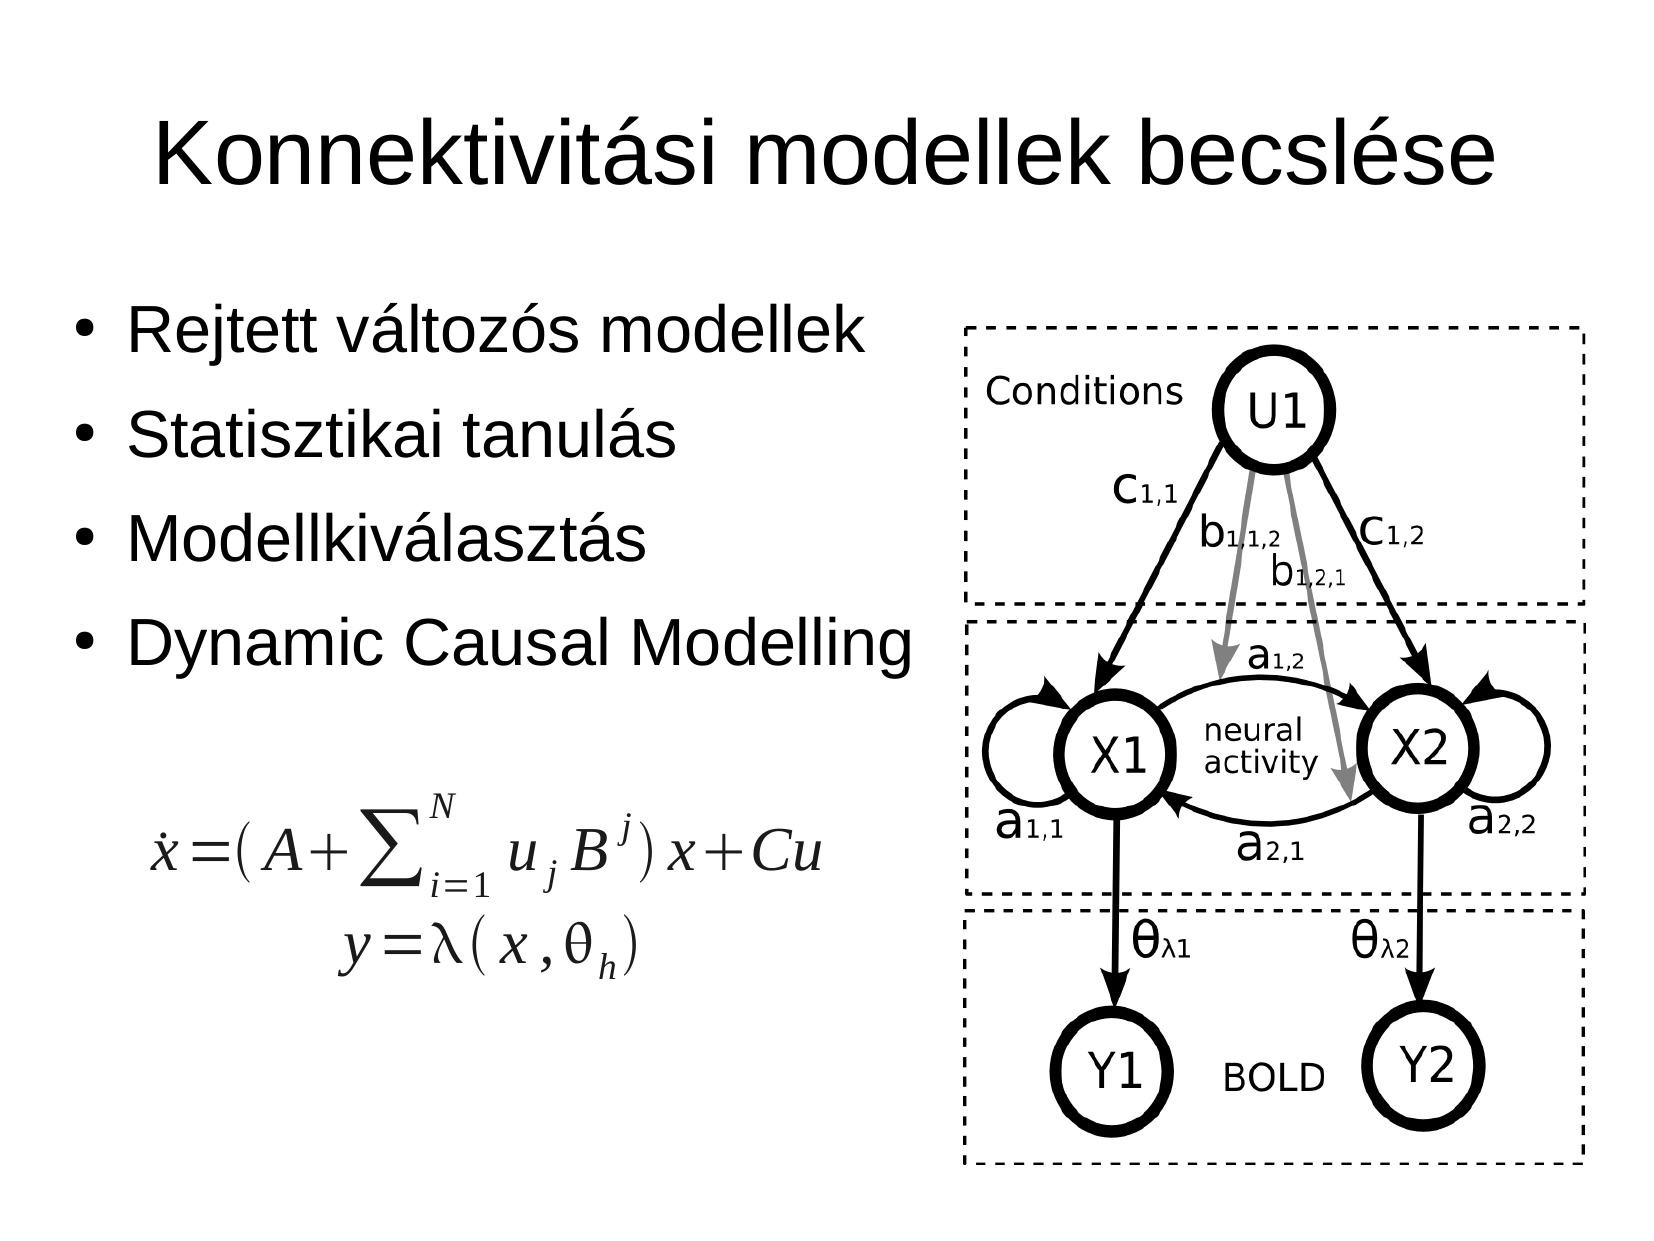

# Konnektivitási modellek becslése
Rejtett változós modellek
Statisztikai tanulás
Modellkiválasztás
Dynamic Causal Modelling